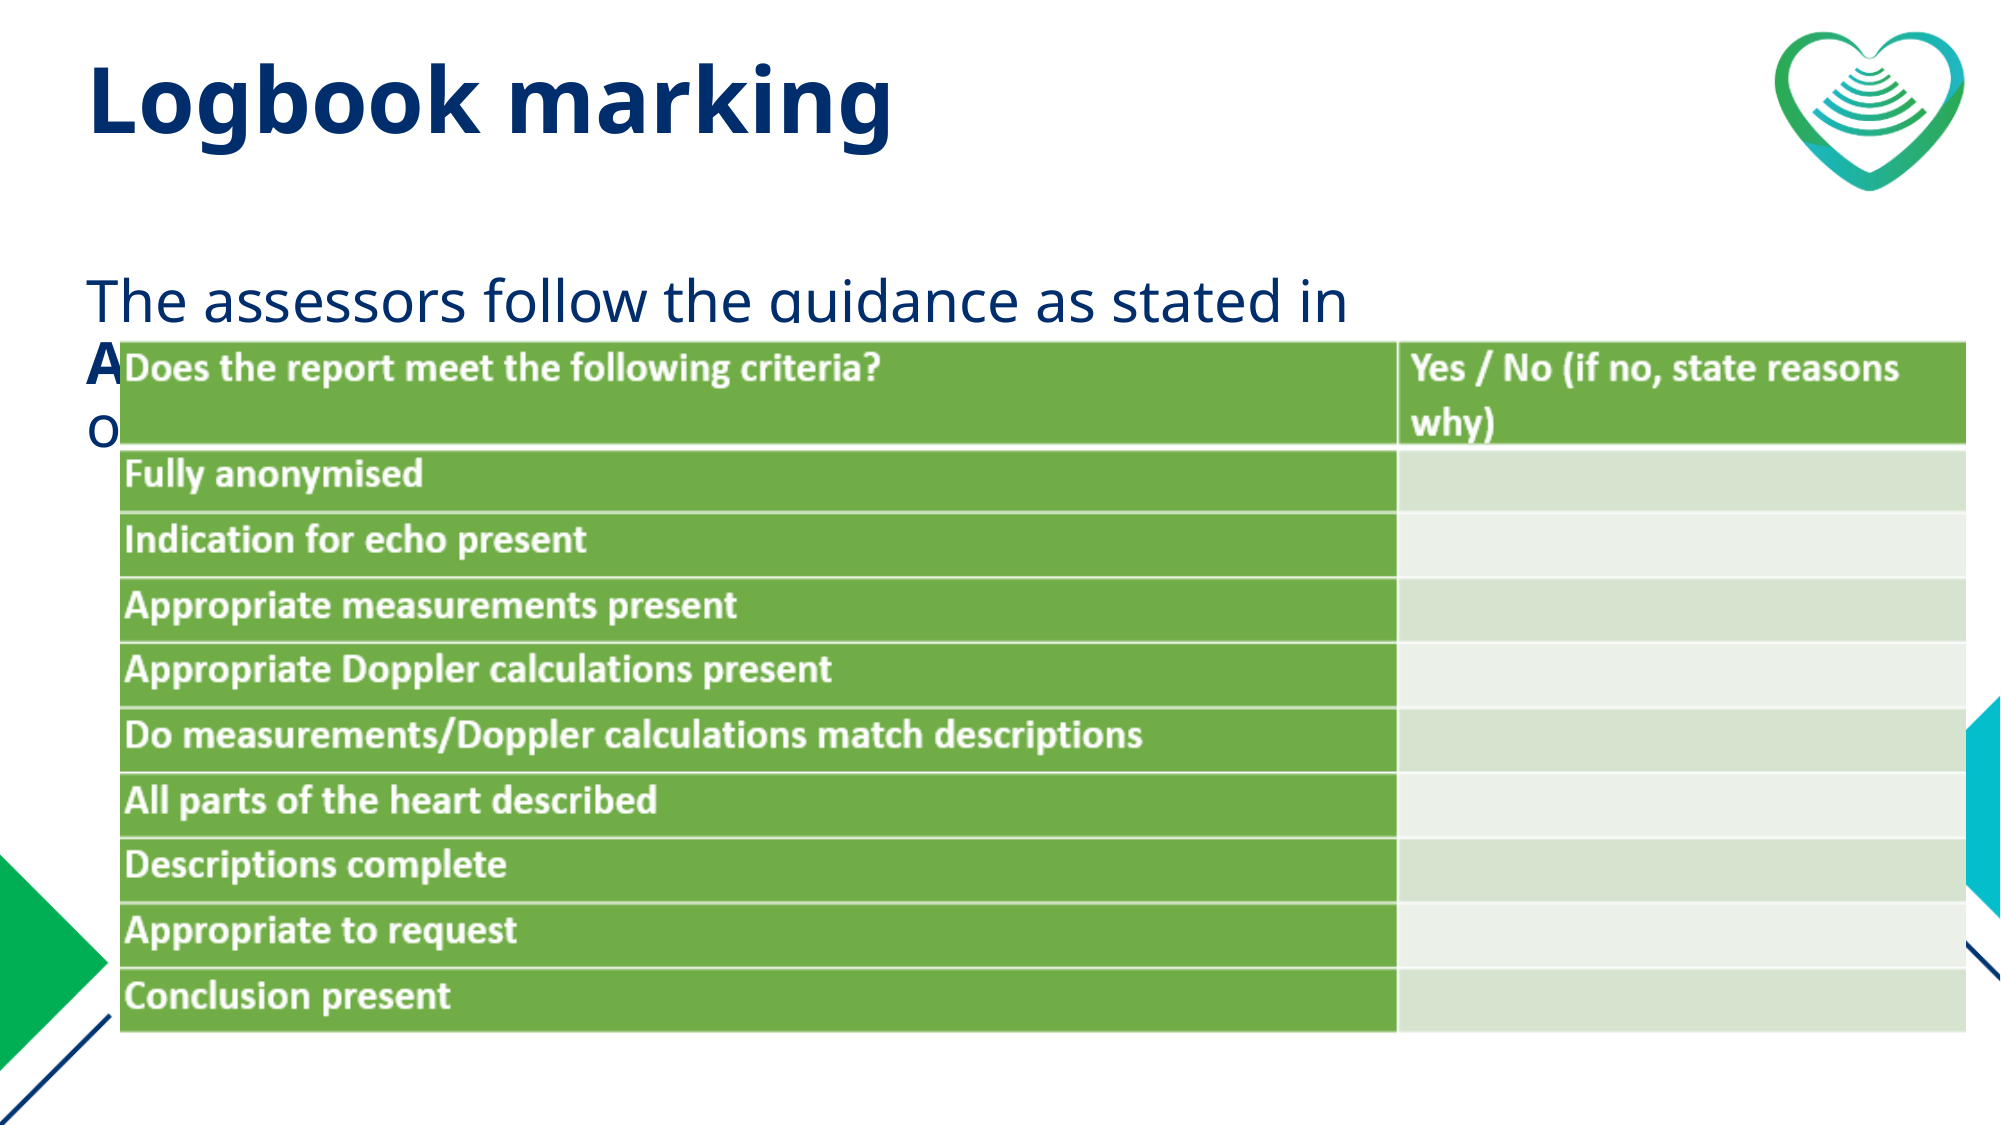

# Logbook marking
The assessors follow the guidance as stated in Appendix 8- logbook guidance and marking criteria of the accreditation pack.